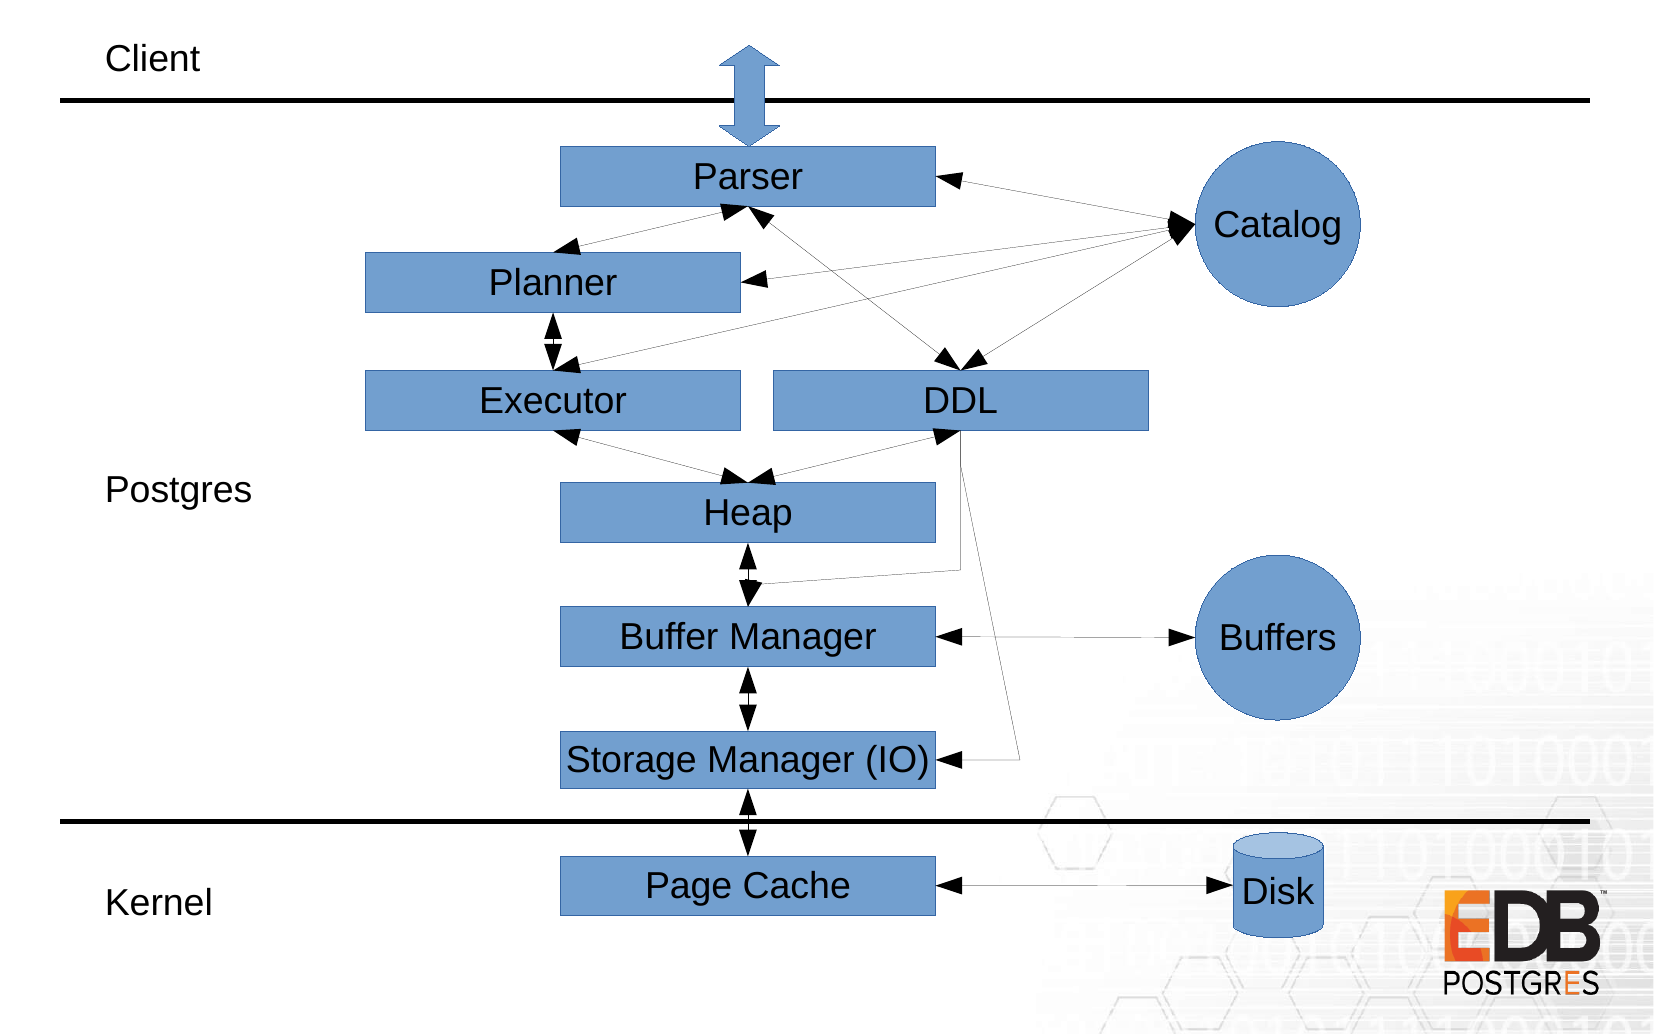

Client
Catalog
Parser
Planner
Executor
DDL
Postgres
Heap
Buffers
Buffer Manager
Storage Manager (IO)
Disk
Page Cache
Kernel